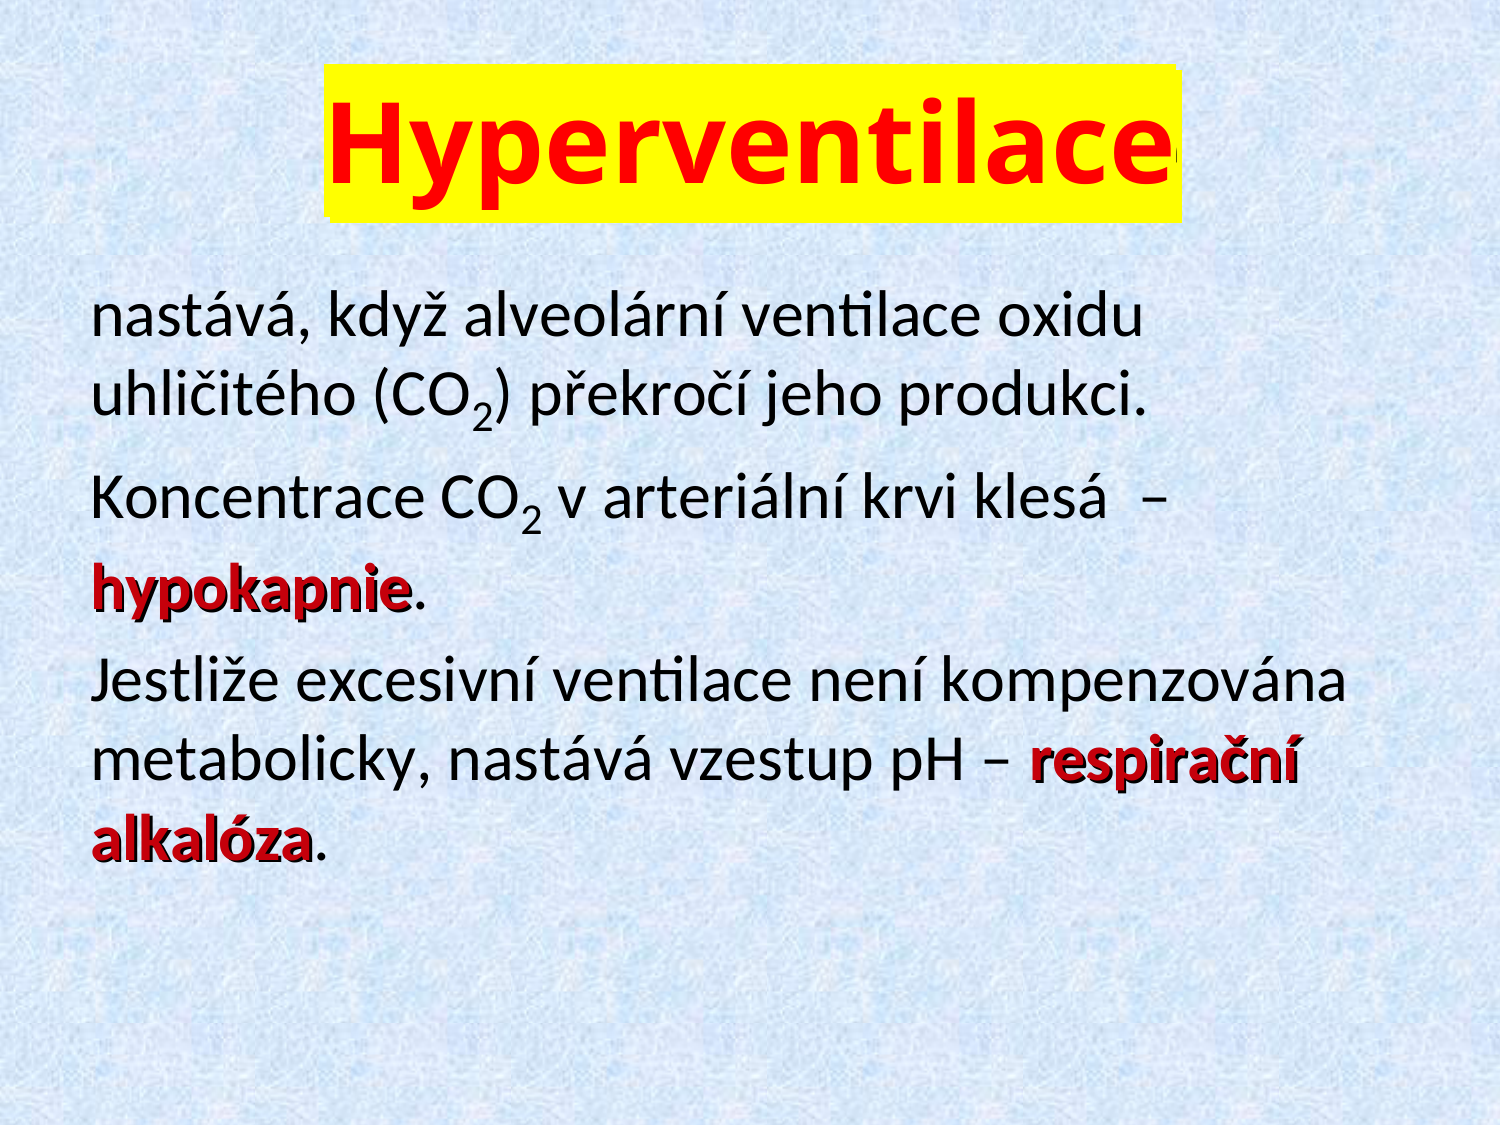

# Hyperventilace
nastává, když alveolární ventilace oxidu uhličitého (CO2) překročí jeho produkci.
Koncentrace CO2 v arteriální krvi klesá – hypokapnie.
Jestliže excesivní ventilace není kompenzována metabolicky, nastává vzestup pH – respirační alkalóza.